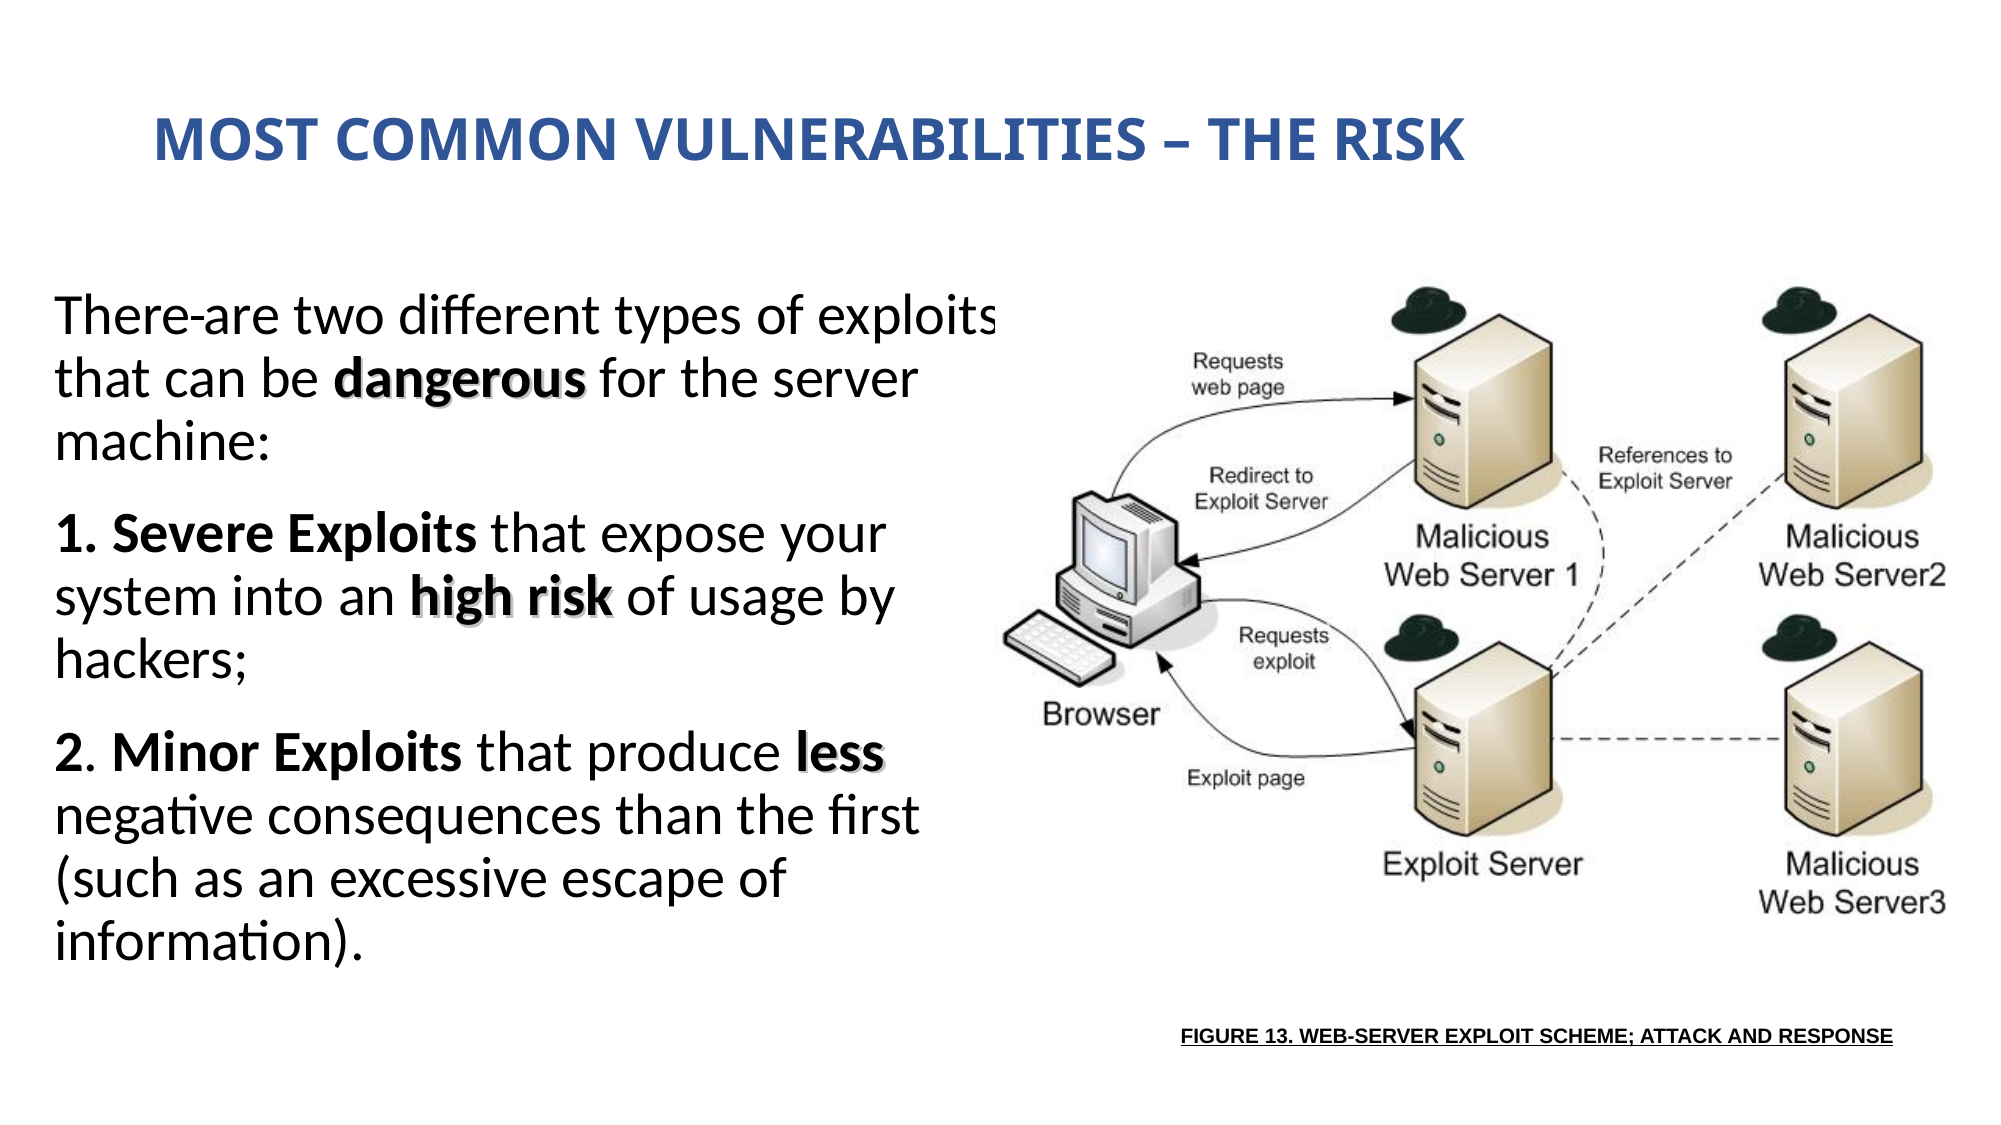

# MOST COMMON VULNERABILITIES – THE RISK
There are two different types of exploits that can be dangerous for the server machine:
1. Severe Exploits that expose your system into an high risk of usage by hackers;
2. Minor Exploits that produce less negative consequences than the first (such as an excessive escape of information).
FIGURE 13. WEB-SERVER EXPLOIT SCHEME; ATTACK AND RESPONSE